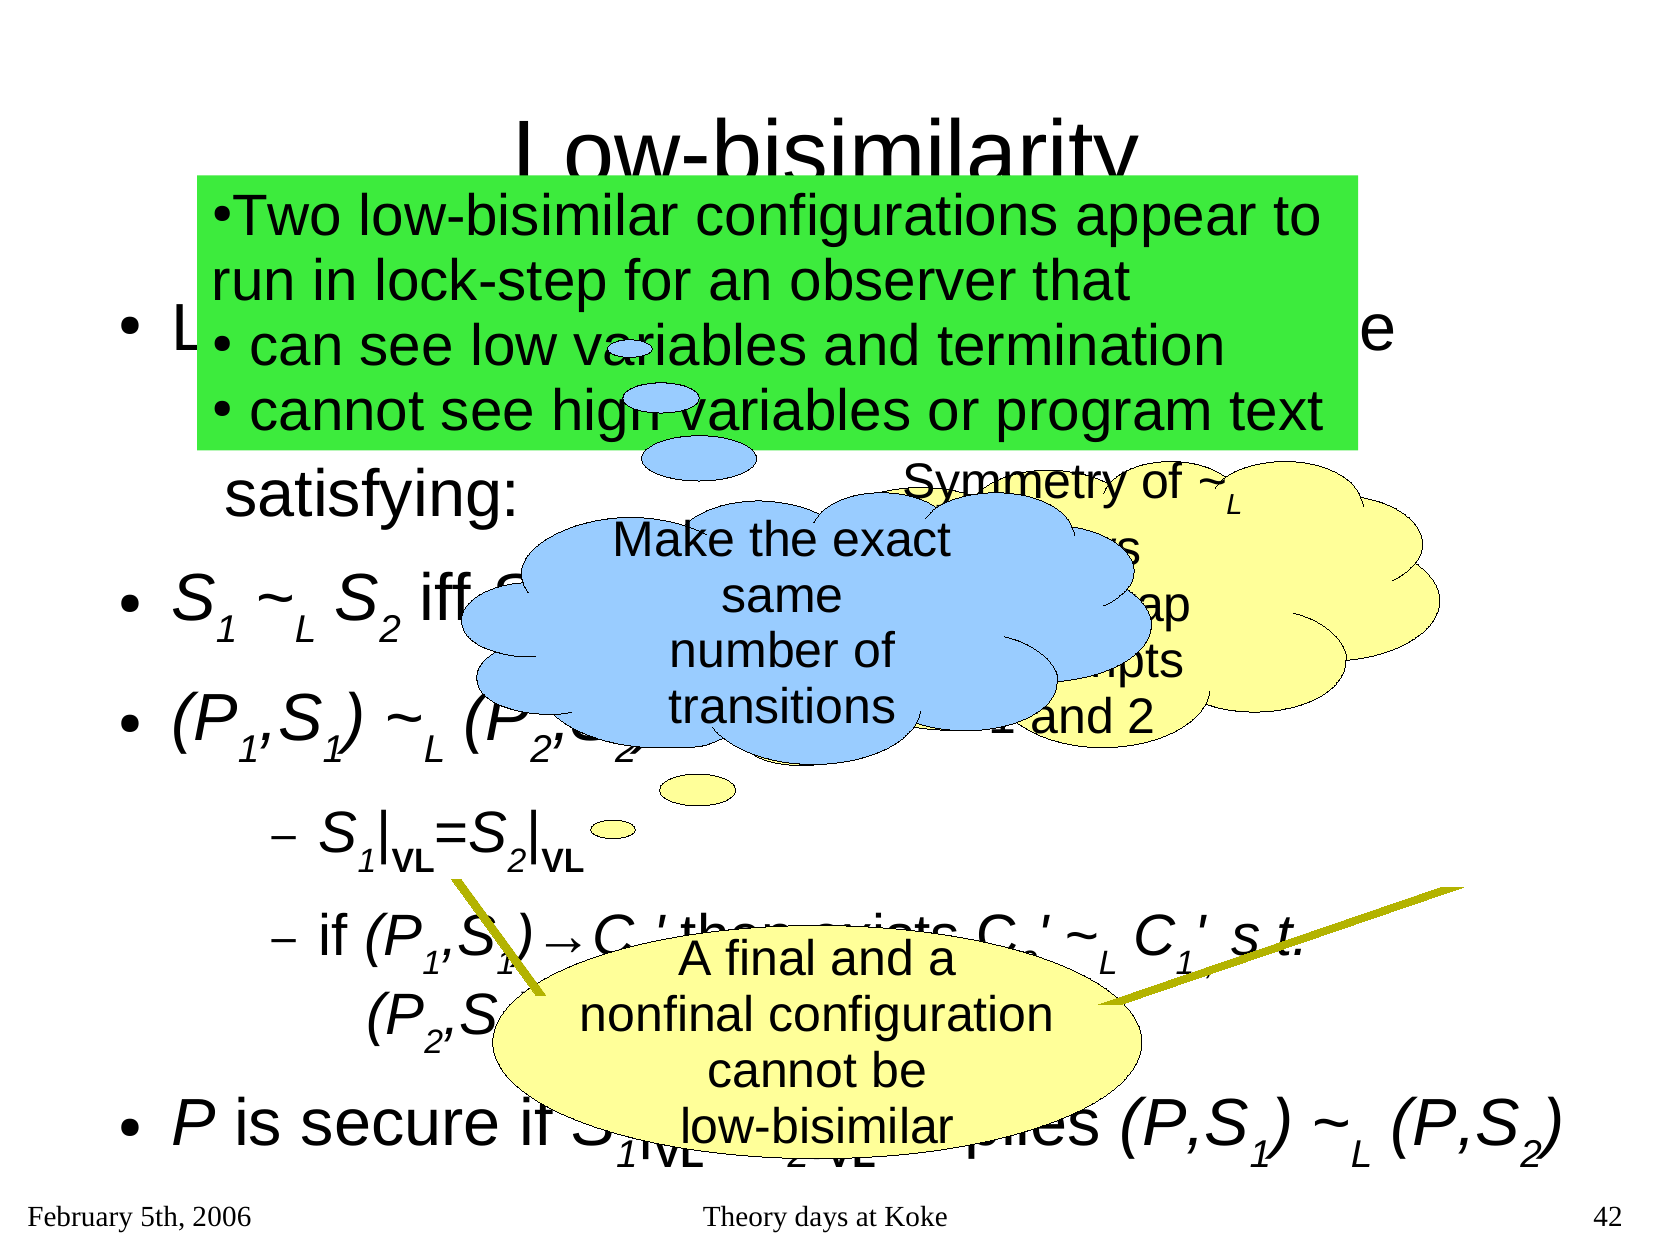

# Low-bisimilarity
Two low-bisimilar configurations appear to run in lock-step for an observer that
can see low variables and termination
cannot see high variables or program text
Low-bisimilarity is the largest equivalence relation ~L on program configurations satisfying:
S1 ~L S2 iff S1|VL=S2|VL
(P1,S1) ~L (P2,S2) if
S1|VL=S2|VL
if (P1,S1)→C1' then exists C2' ~L C1', s.t. (P2,S2)→C2'
P is secure if S1|VL=S2|VL implies (P,S1) ~L (P,S2)
Symmetry of ~L allows
us to swap subscripts
1 and 2
Make the exact same
number of transitions
A final and a
nonfinal configuration
cannot be
low-bisimilar
February 5th, 2006
Theory days at Koke
42